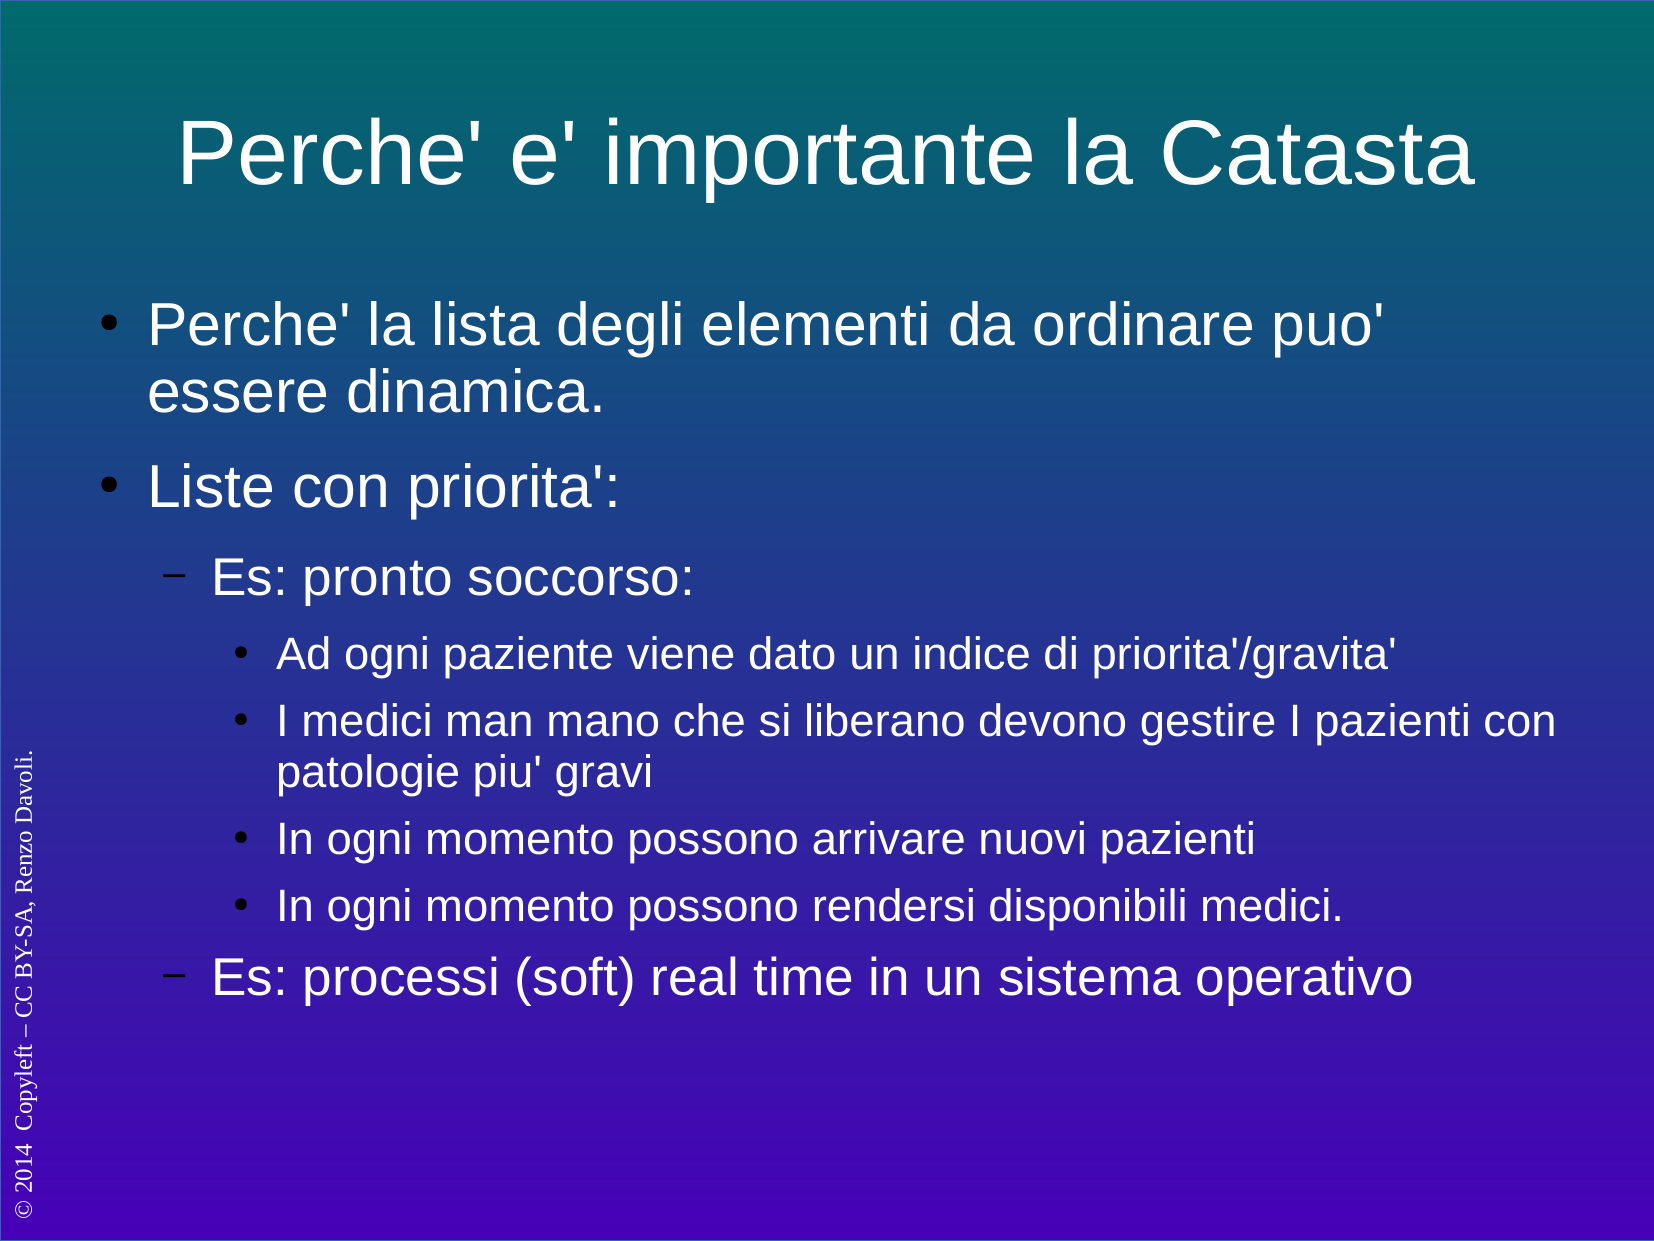

# Perche' e' importante la Catasta
Perche' la lista degli elementi da ordinare puo' essere dinamica.
Liste con priorita':
Es: pronto soccorso:
Ad ogni paziente viene dato un indice di priorita'/gravita'
I medici man mano che si liberano devono gestire I pazienti con patologie piu' gravi
In ogni momento possono arrivare nuovi pazienti
In ogni momento possono rendersi disponibili medici.
Es: processi (soft) real time in un sistema operativo